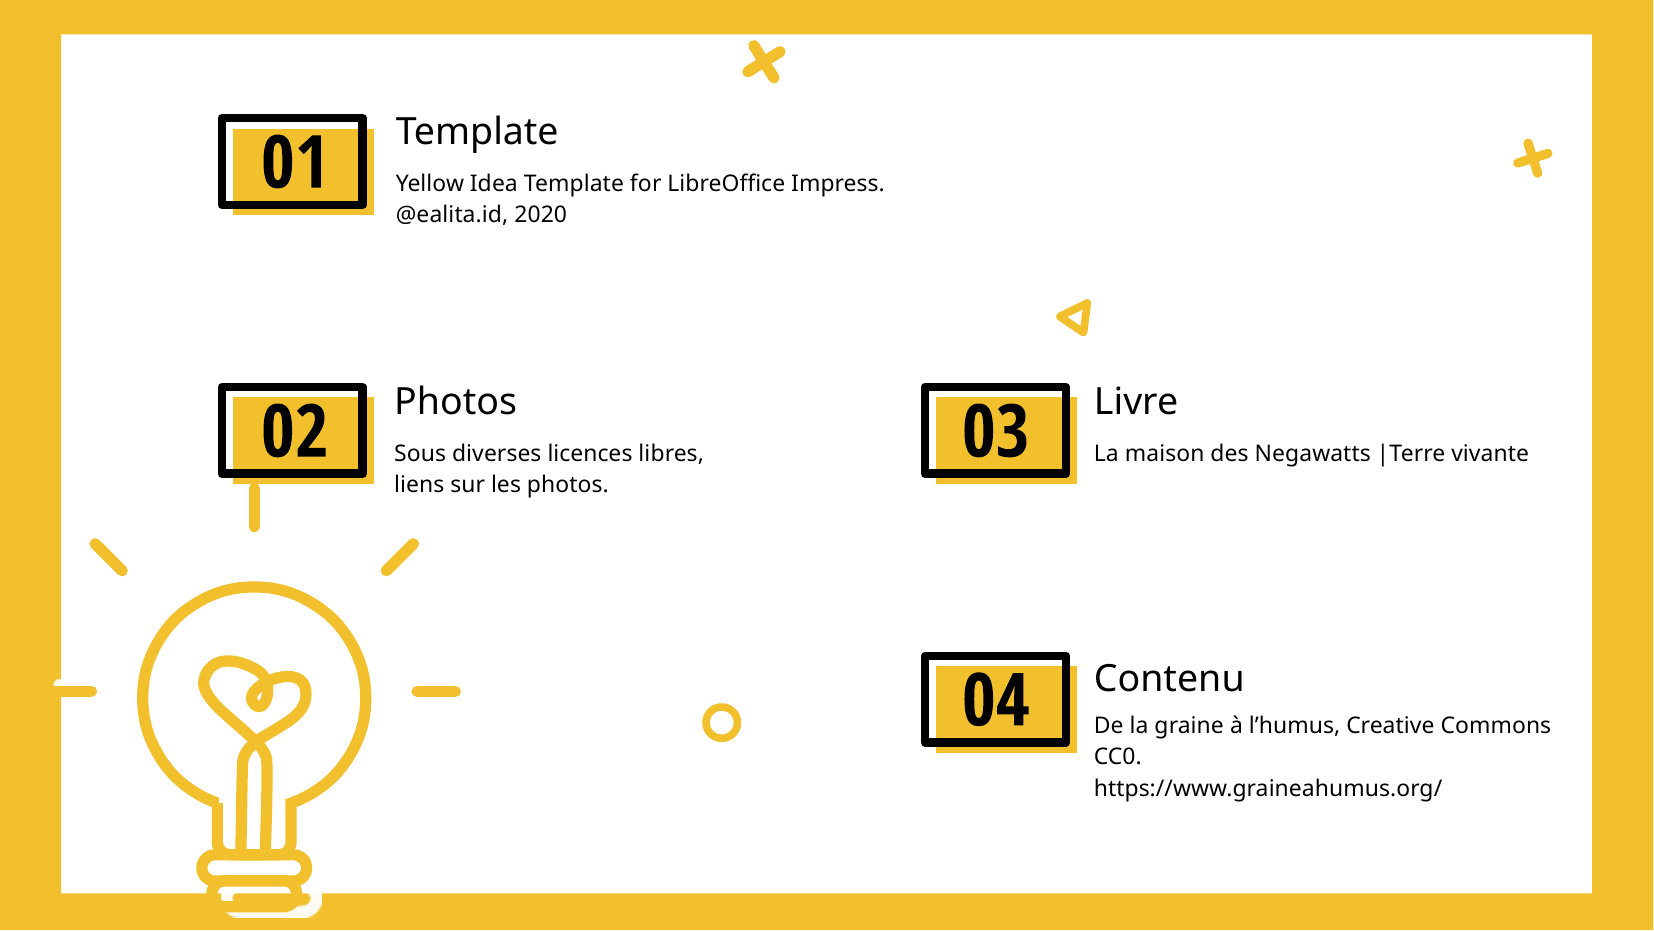

# Template
Yellow Idea Template for LibreOffice Impress.
@ealita.id, 2020
Photos
Livre
Sous diverses licences libres,
liens sur les photos.
La maison des Negawatts |Terre vivante
Contenu
De la graine à l’humus, Creative Commons CC0.
https://www.graineahumus.org/